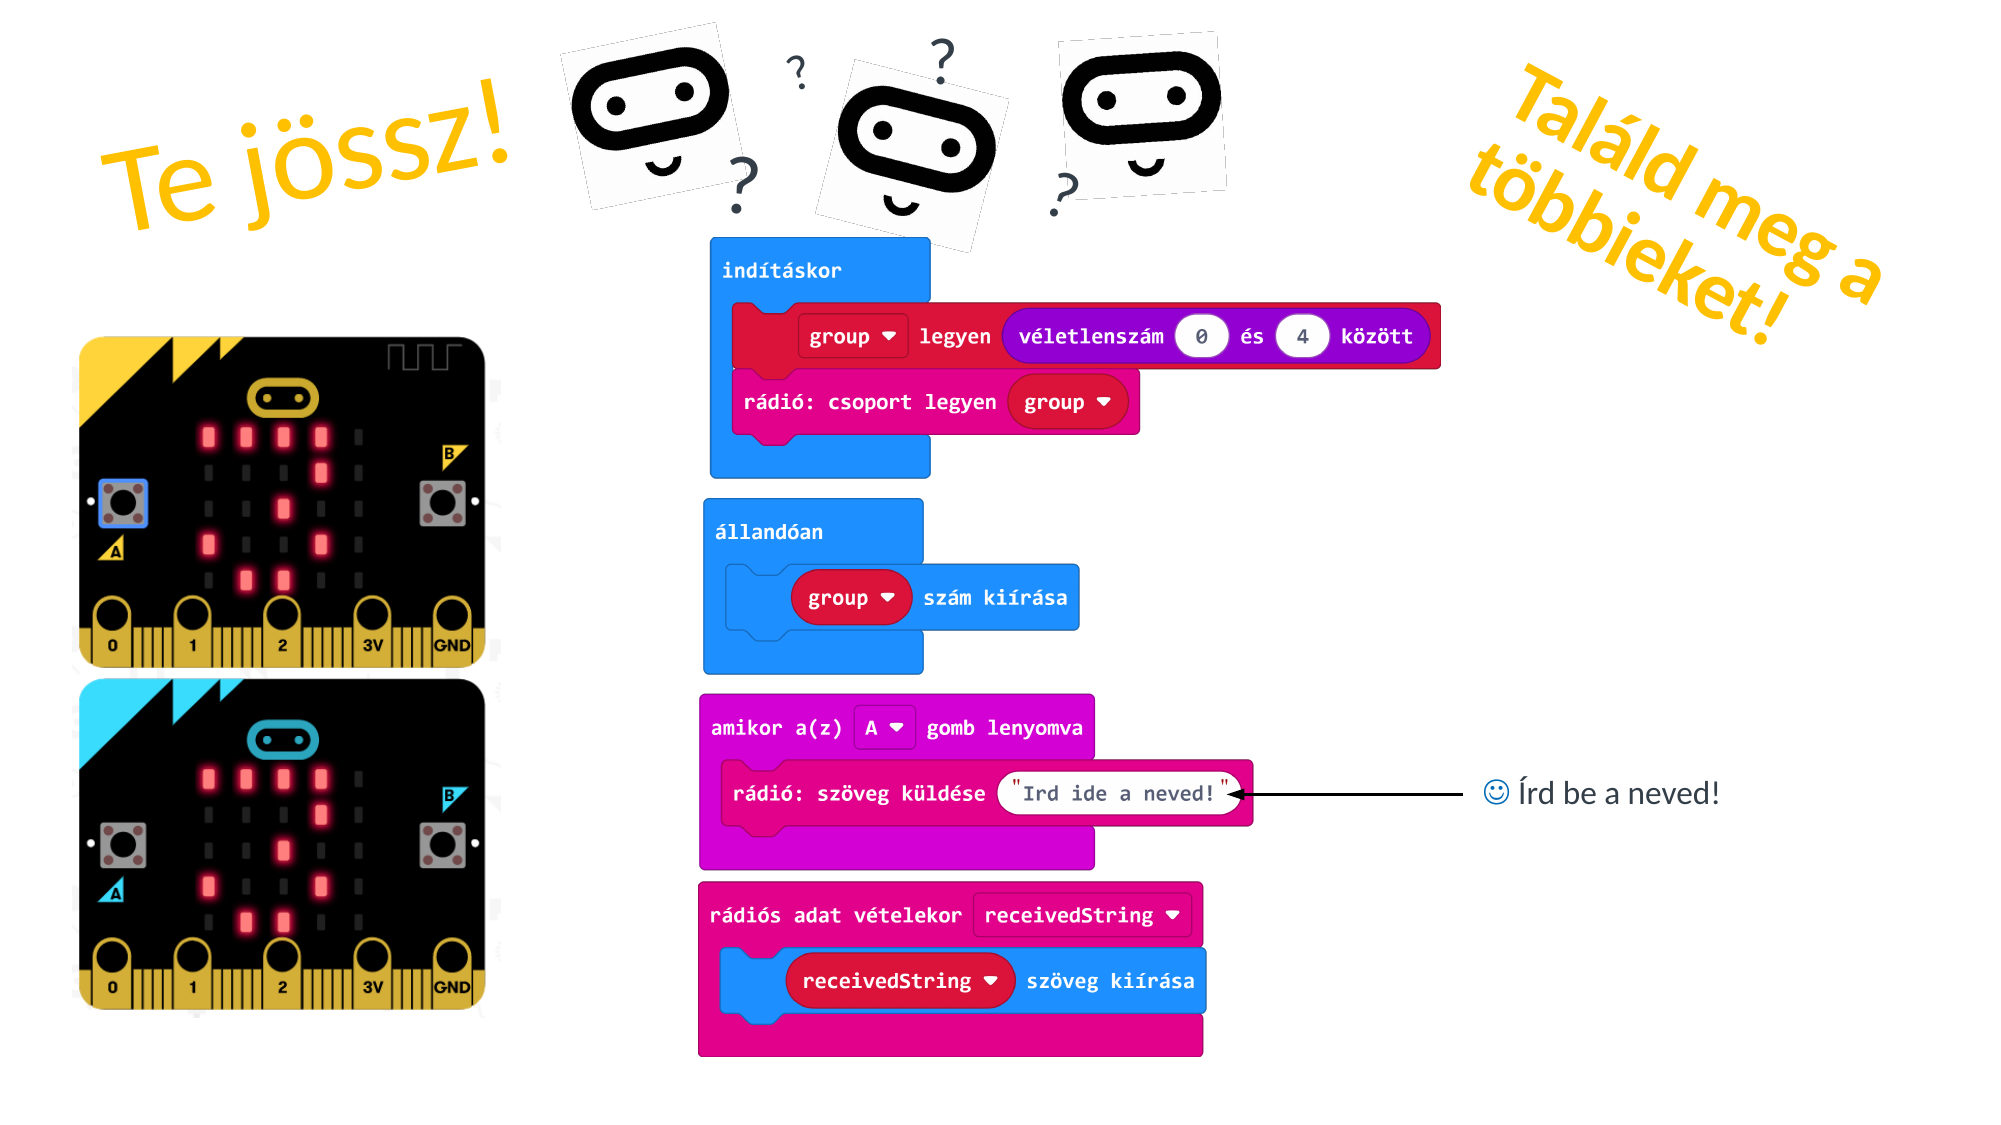

?
?
# Te jössz!
?
Találd meg a többieket!
?
 Írd be a neved!